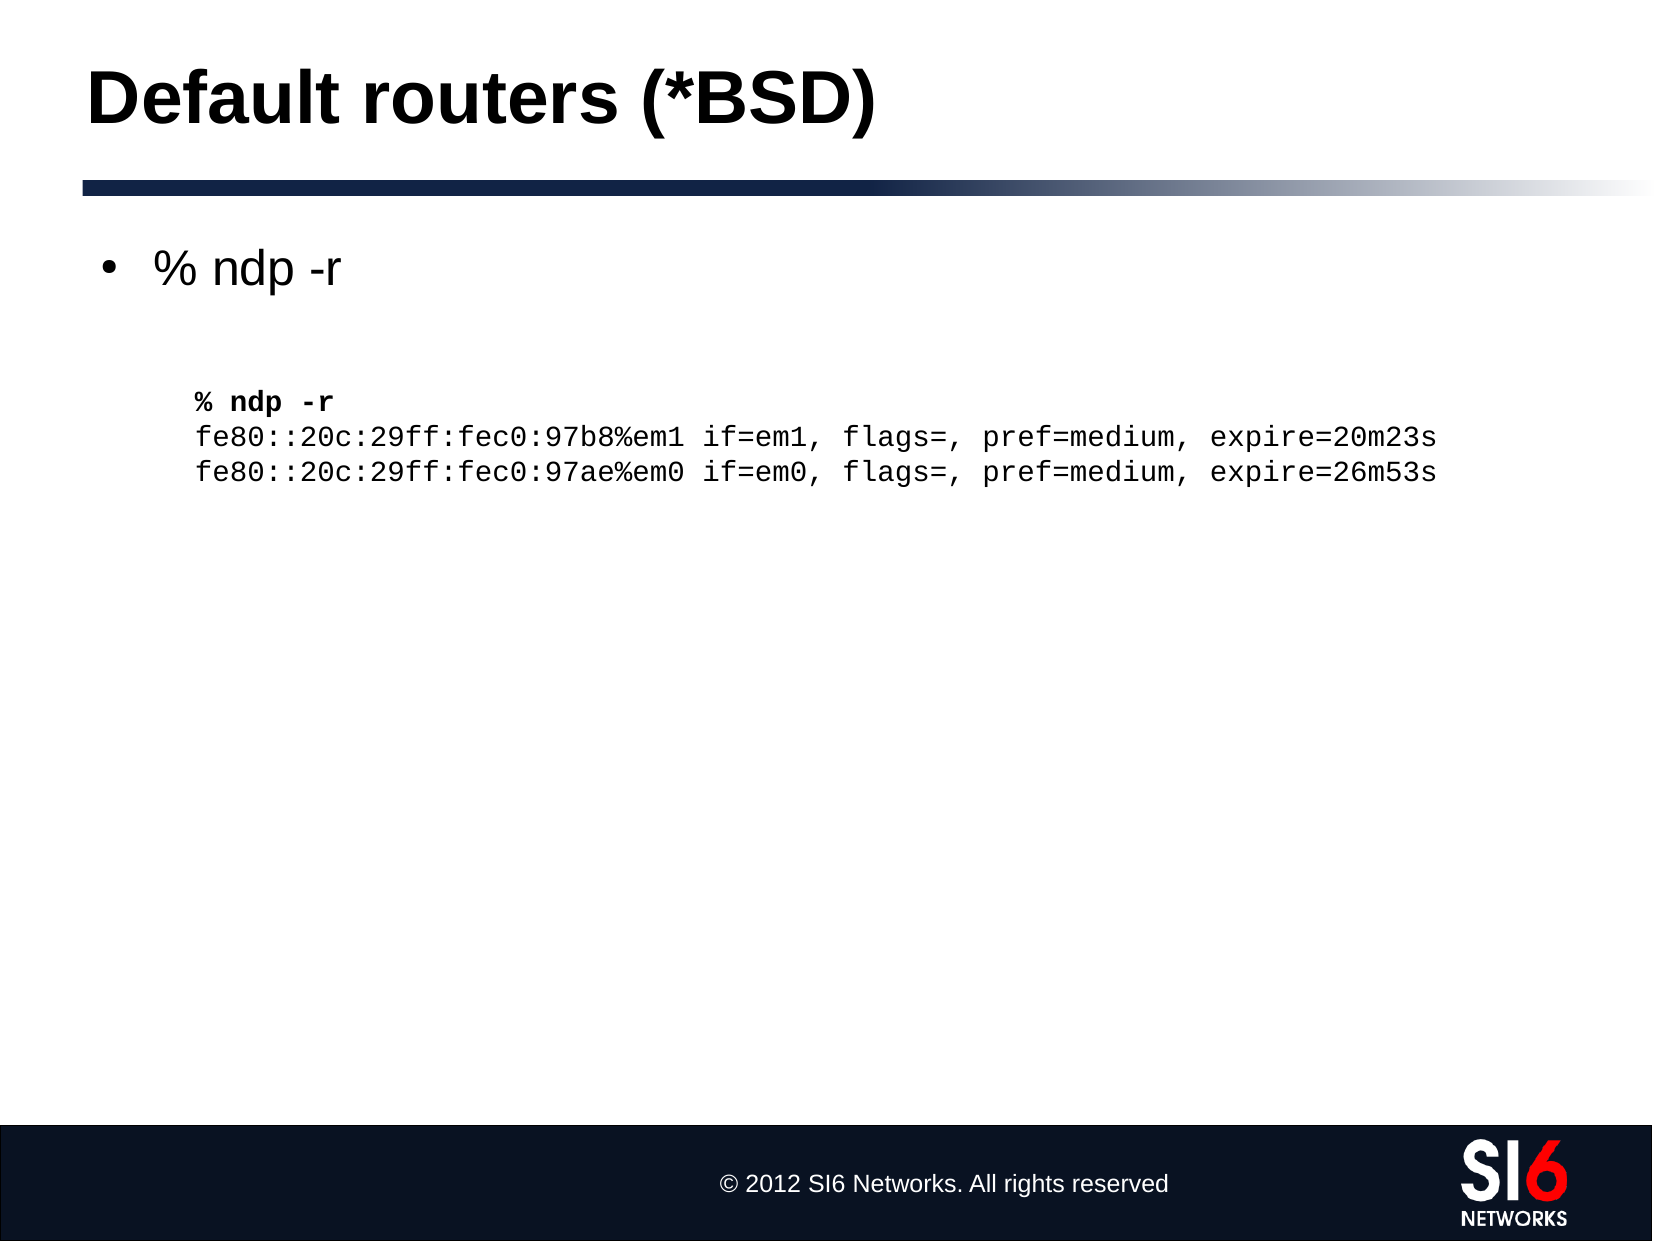

# Default routers (*BSD)
% ndp -r
% ndp -r
fe80::20c:29ff:fec0:97b8%em1 if=em1, flags=, pref=medium, expire=20m23s
fe80::20c:29ff:fec0:97ae%em0 if=em0, flags=, pref=medium, expire=26m53s